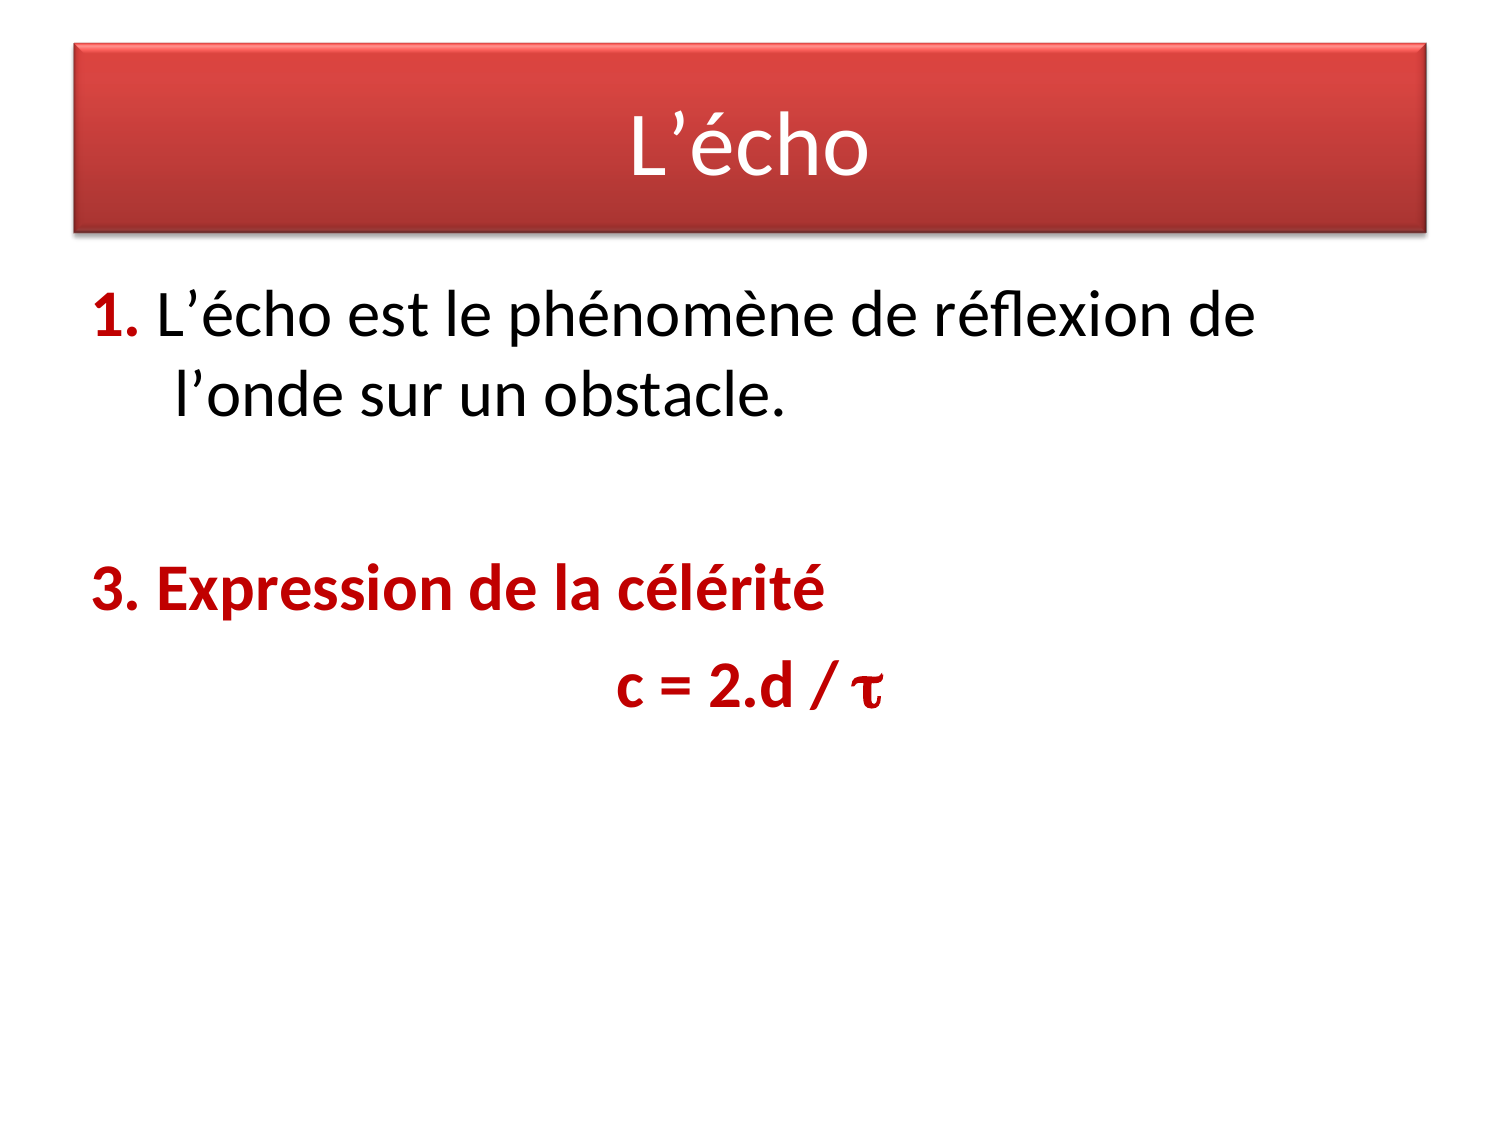

L’écho
# 1. L’écho est le phénomène de réflexion de l’onde sur un obstacle.
3. Expression de la célérité
c = 2.d / 